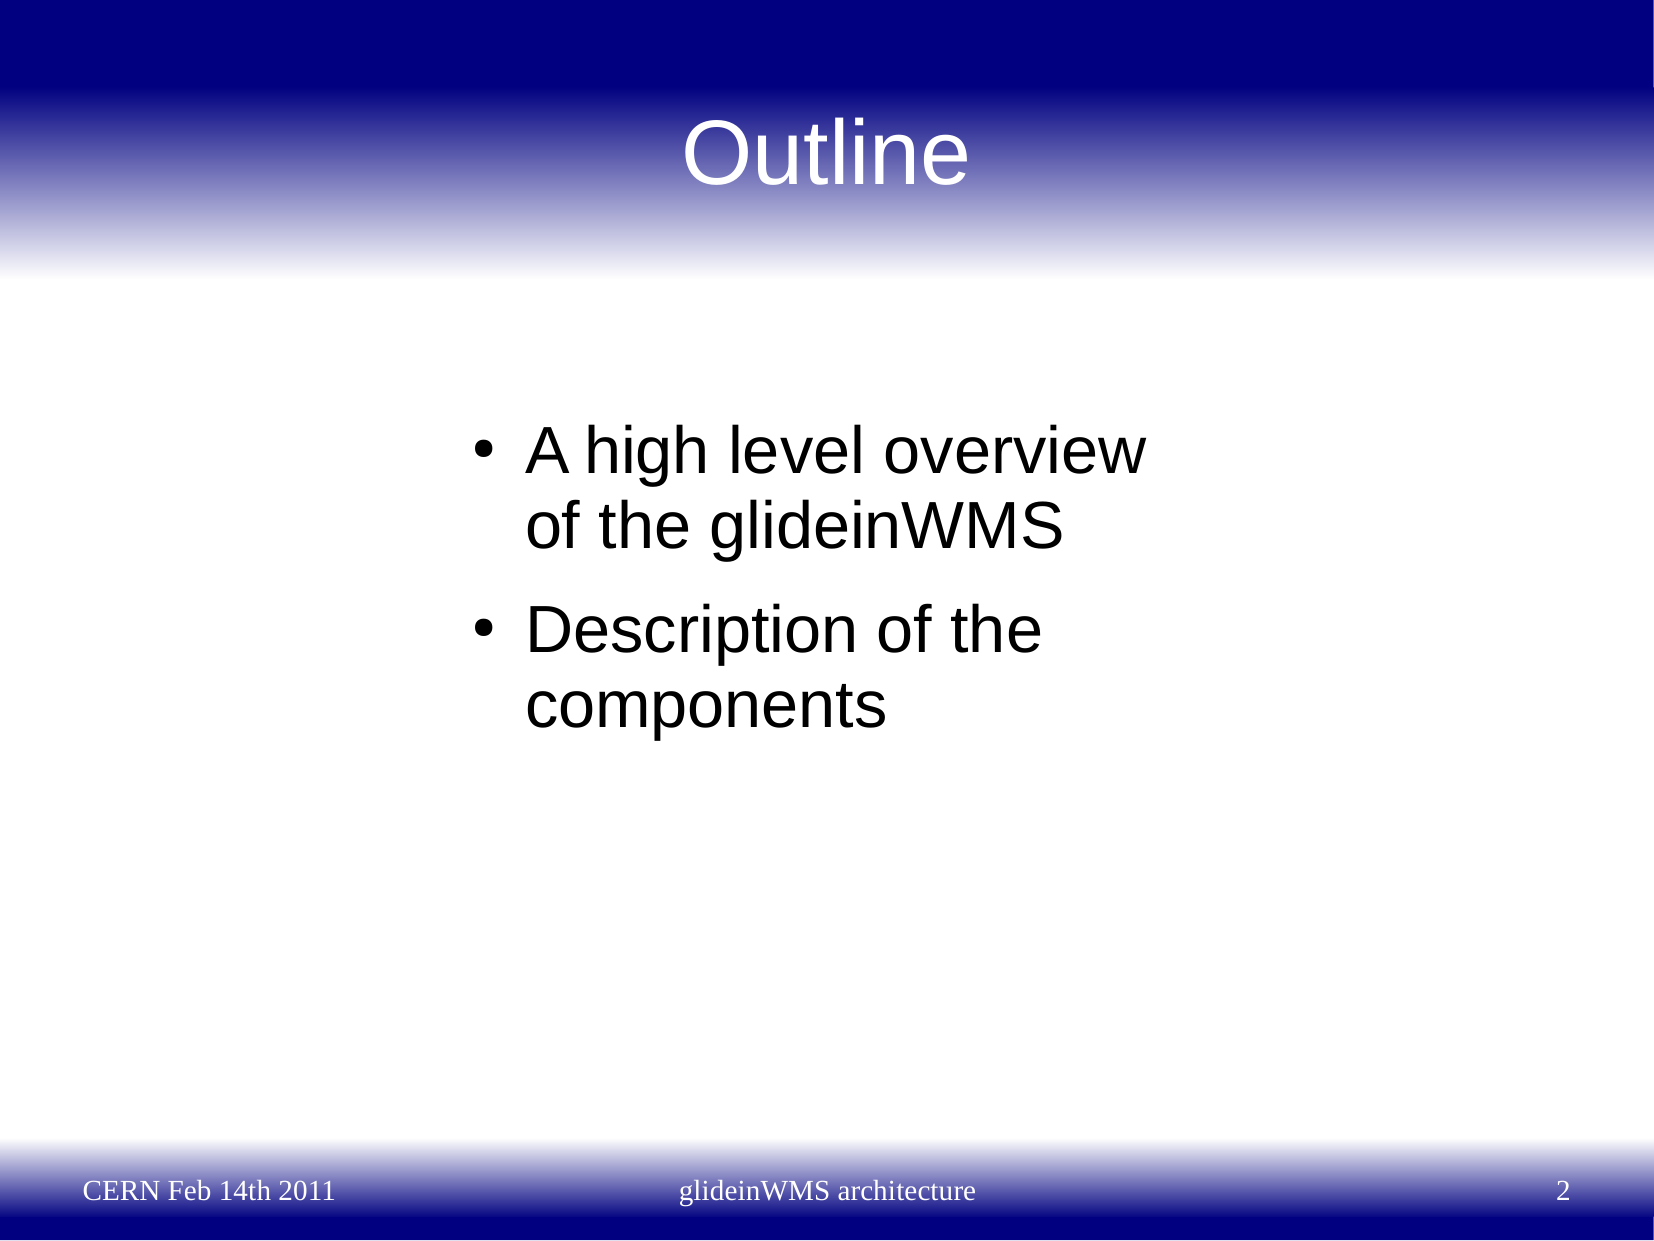

# Outline
A high level overview of the glideinWMS
Description of the components
CERN Feb 14th 2011
glideinWMS architecture
2